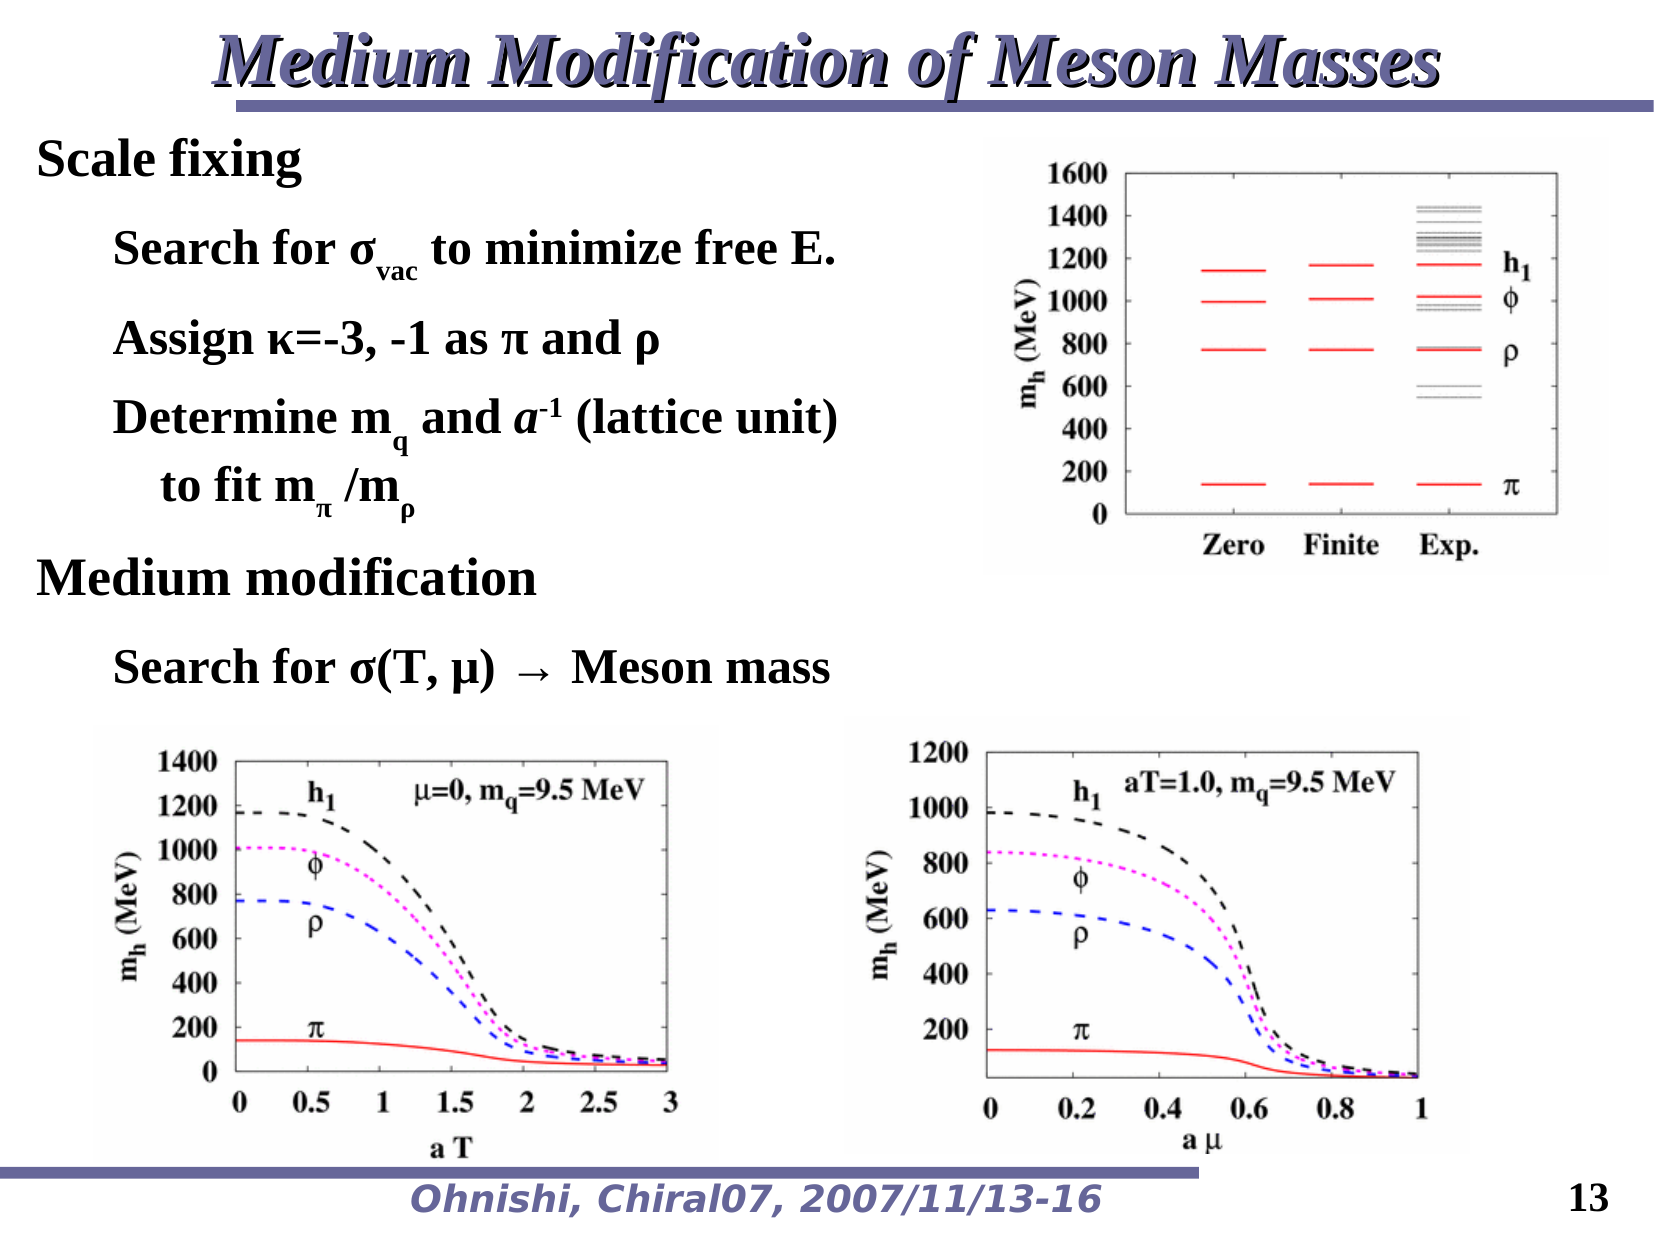

# Medium Modification of Meson Masses
Scale fixing
Search for σvac to minimize free E.
Assign κ=-3, -1 as π and ρ
Determine mq and a-1 (lattice unit)
to fit mπ /mρ
Medium modification
Search for σ(T, μ) → Meson mass